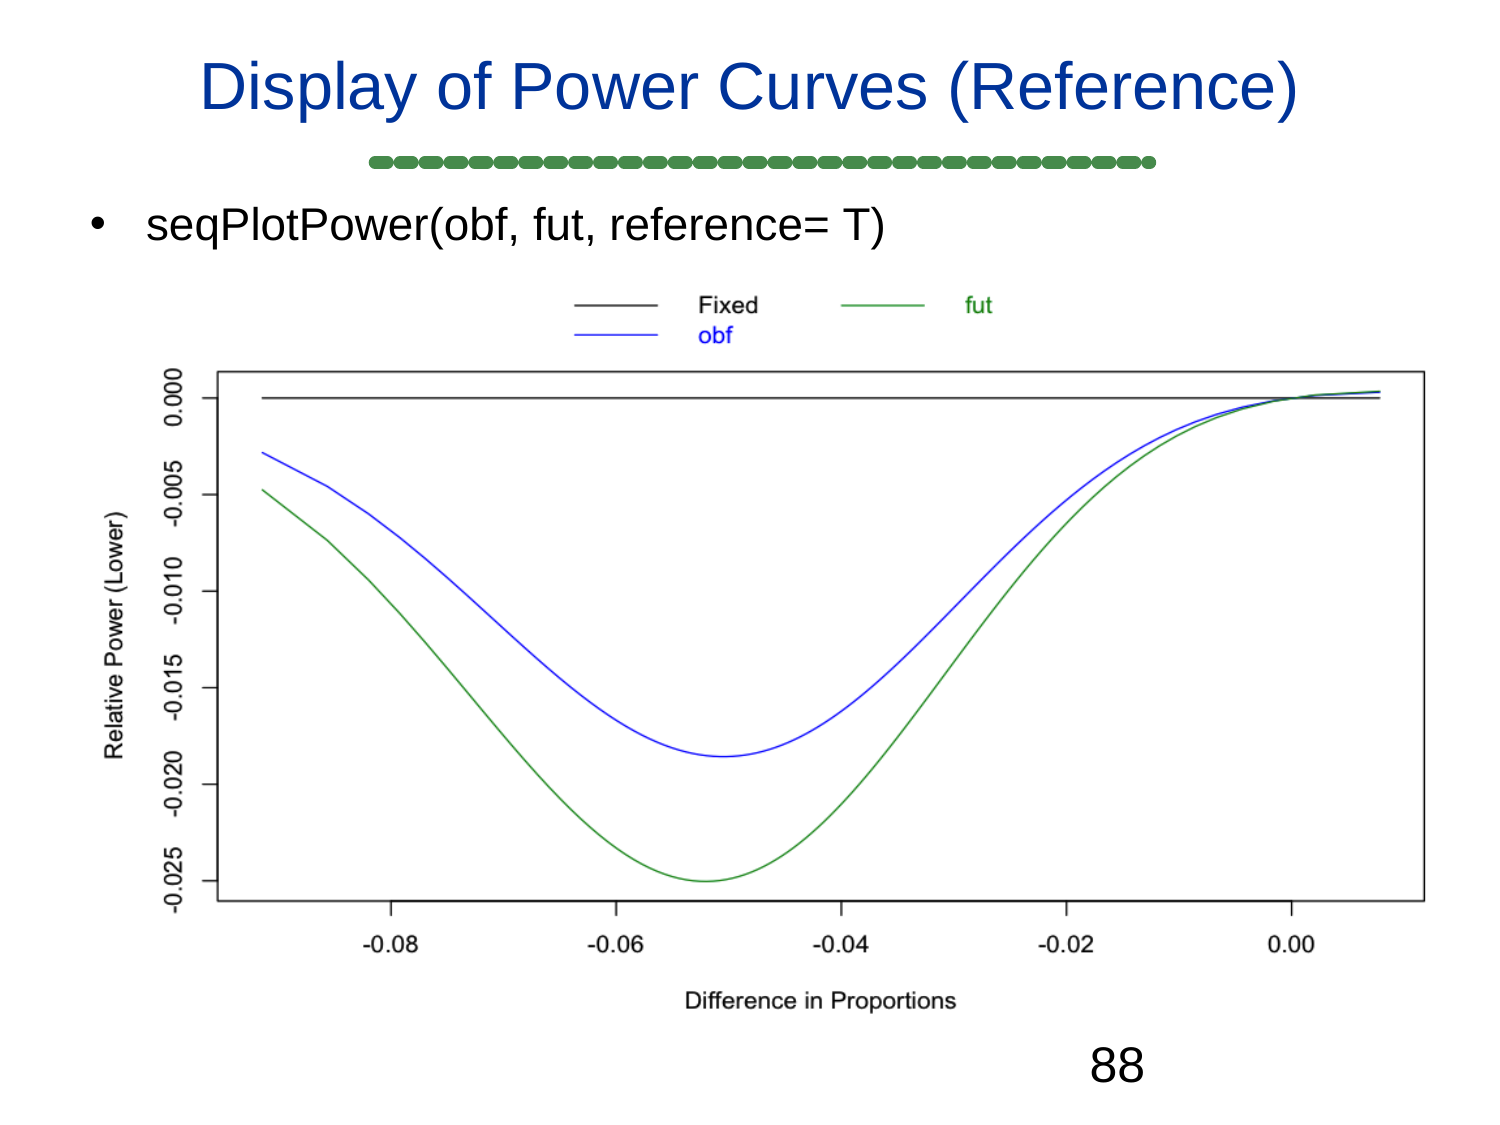

# Display of Power Curves (Reference)
seqPlotPower(obf, fut, reference= T)
88